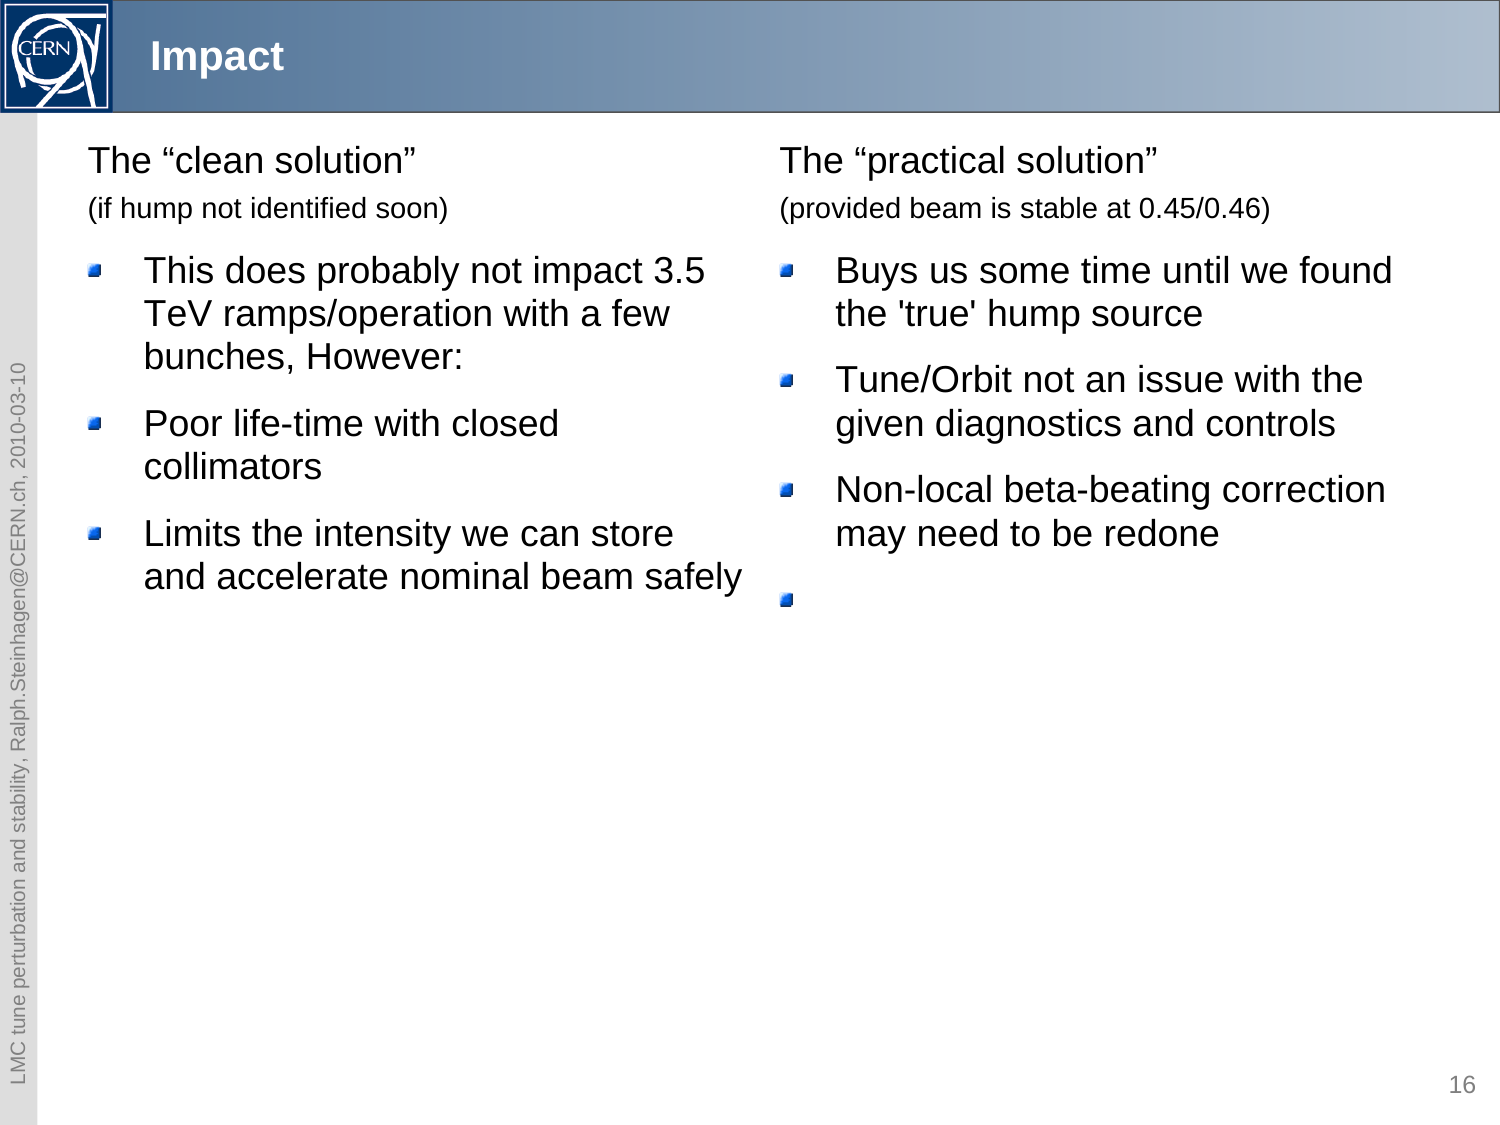

# Impact
The “clean solution” 		 (if hump not identified soon)
This does probably not impact 3.5 TeV ramps/operation with a few bunches, However:
Poor life-time with closed collimators
Limits the intensity we can store and accelerate nominal beam safely
The “practical solution”		(provided beam is stable at 0.45/0.46)
Buys us some time until we found the 'true' hump source
Tune/Orbit not an issue with the given diagnostics and controls
Non-local beta-beating correction may need to be redone